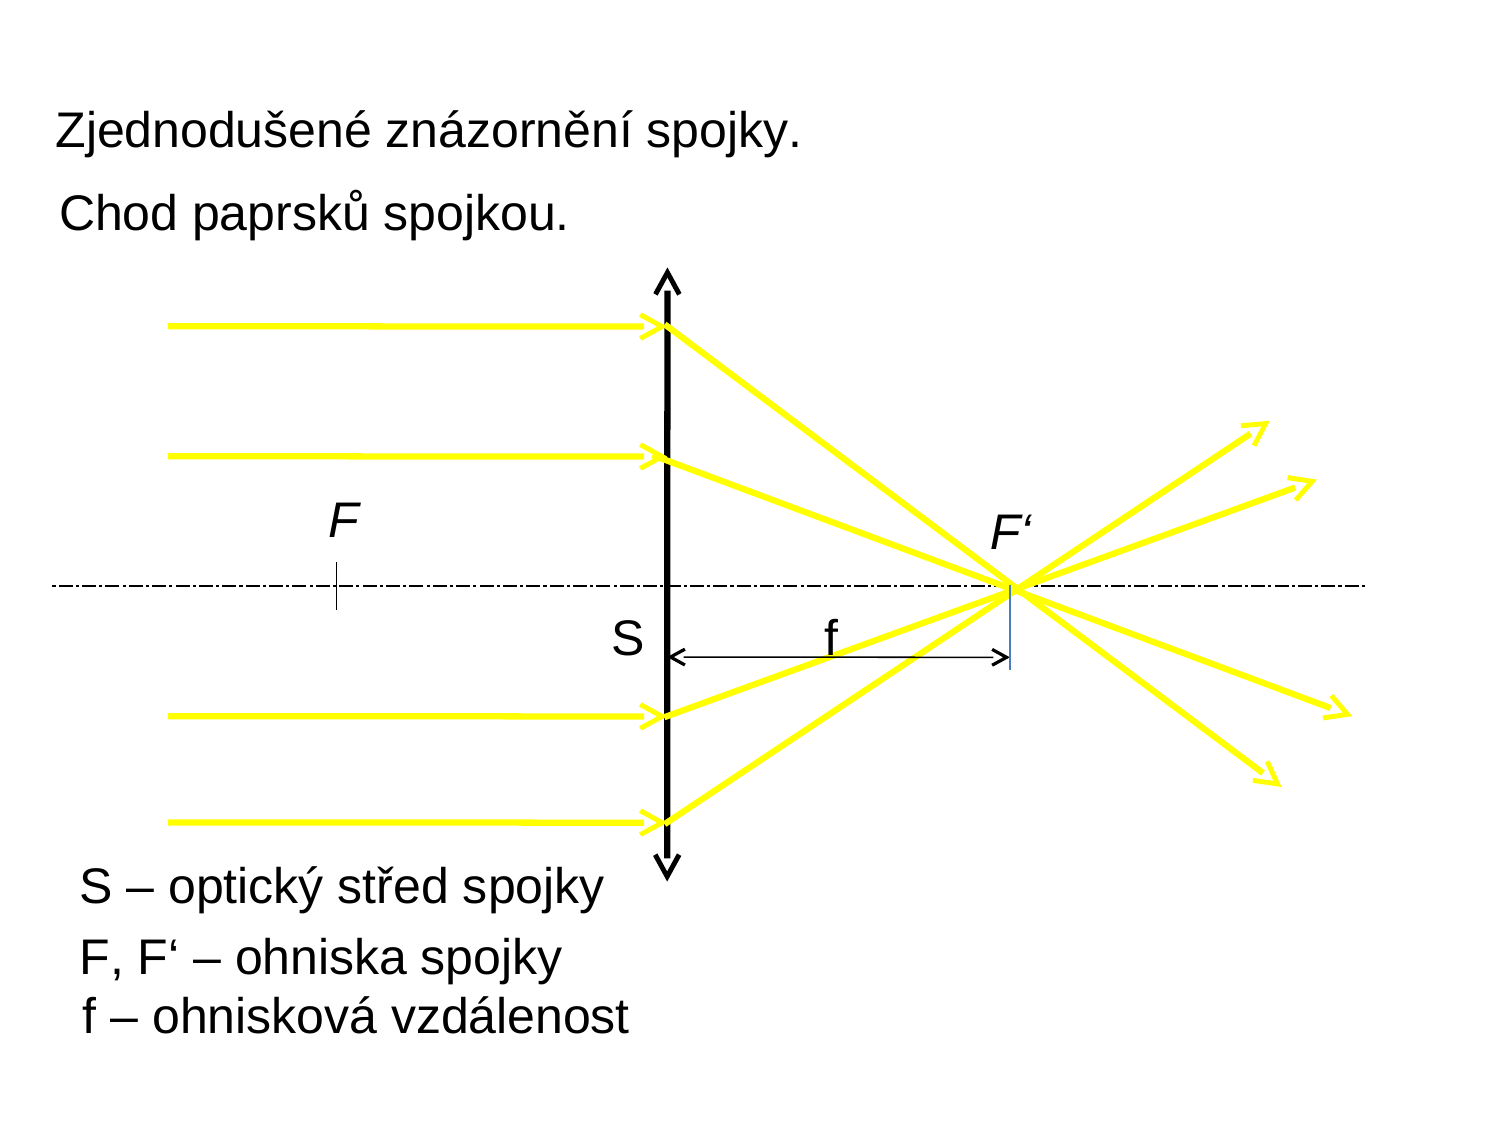

Zjednodušené znázornění spojky.
Chod paprsků spojkou.
F
F‘
S
f
S – optický střed spojky
F, F‘ – ohniska spojky
f – ohnisková vzdálenost